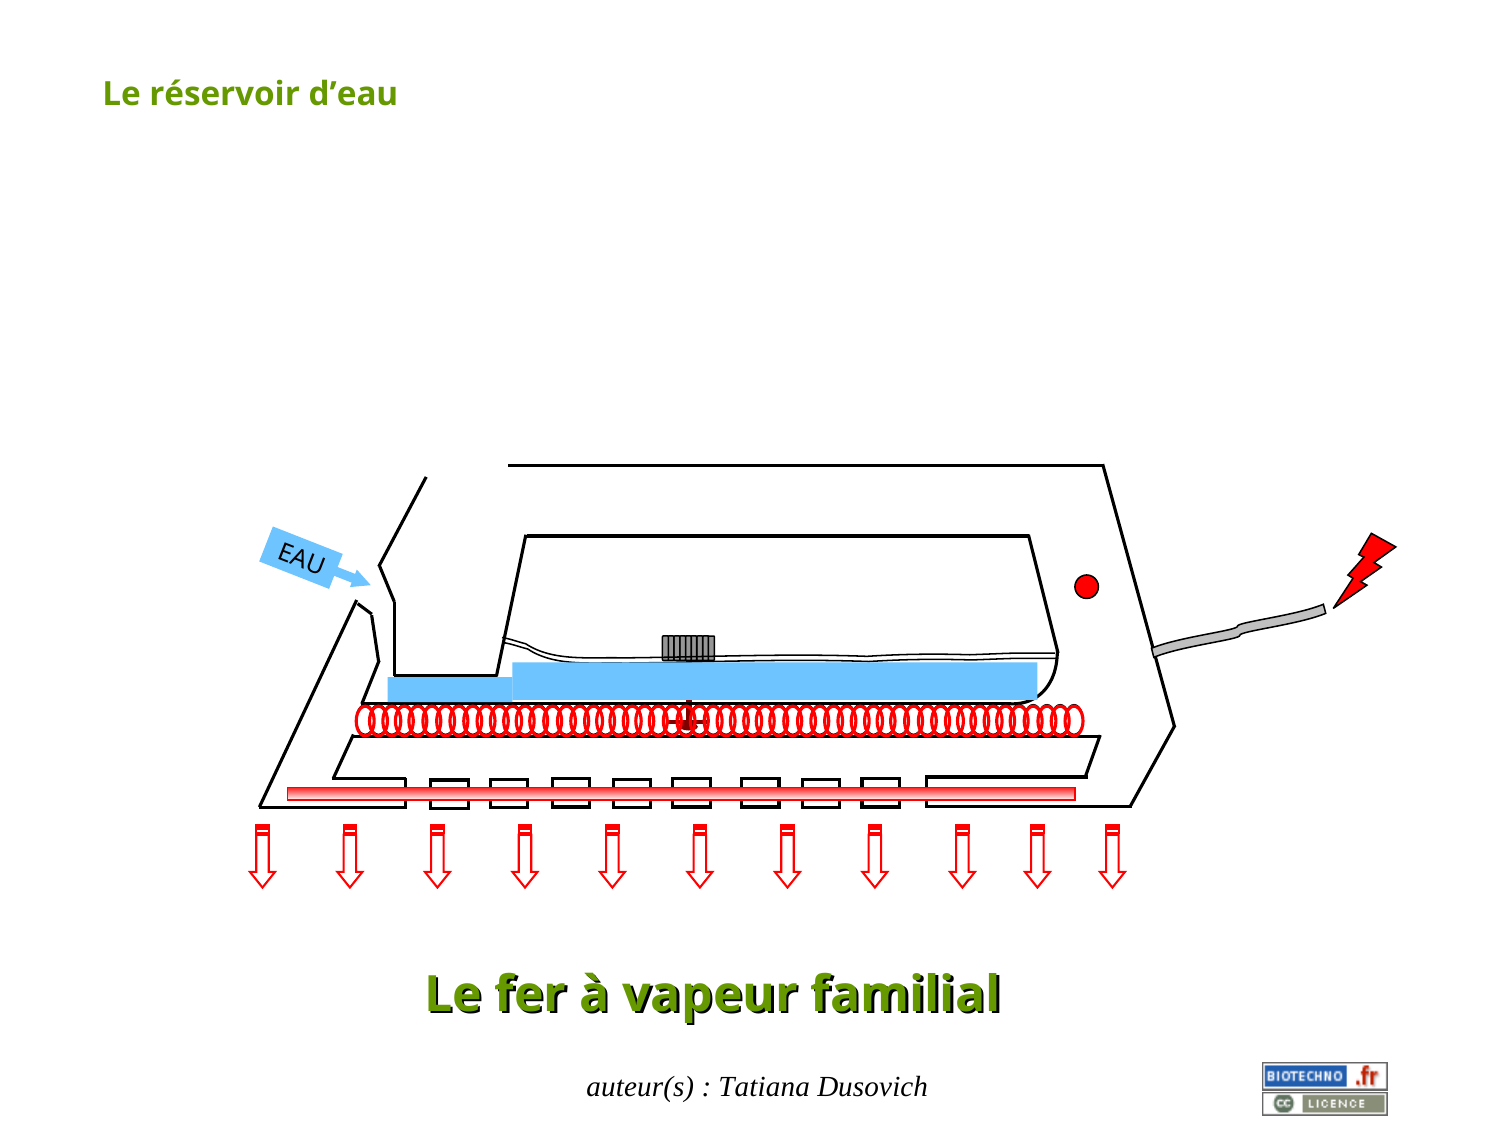

Le réservoir d’eau
EAU
Le fer à vapeur familial